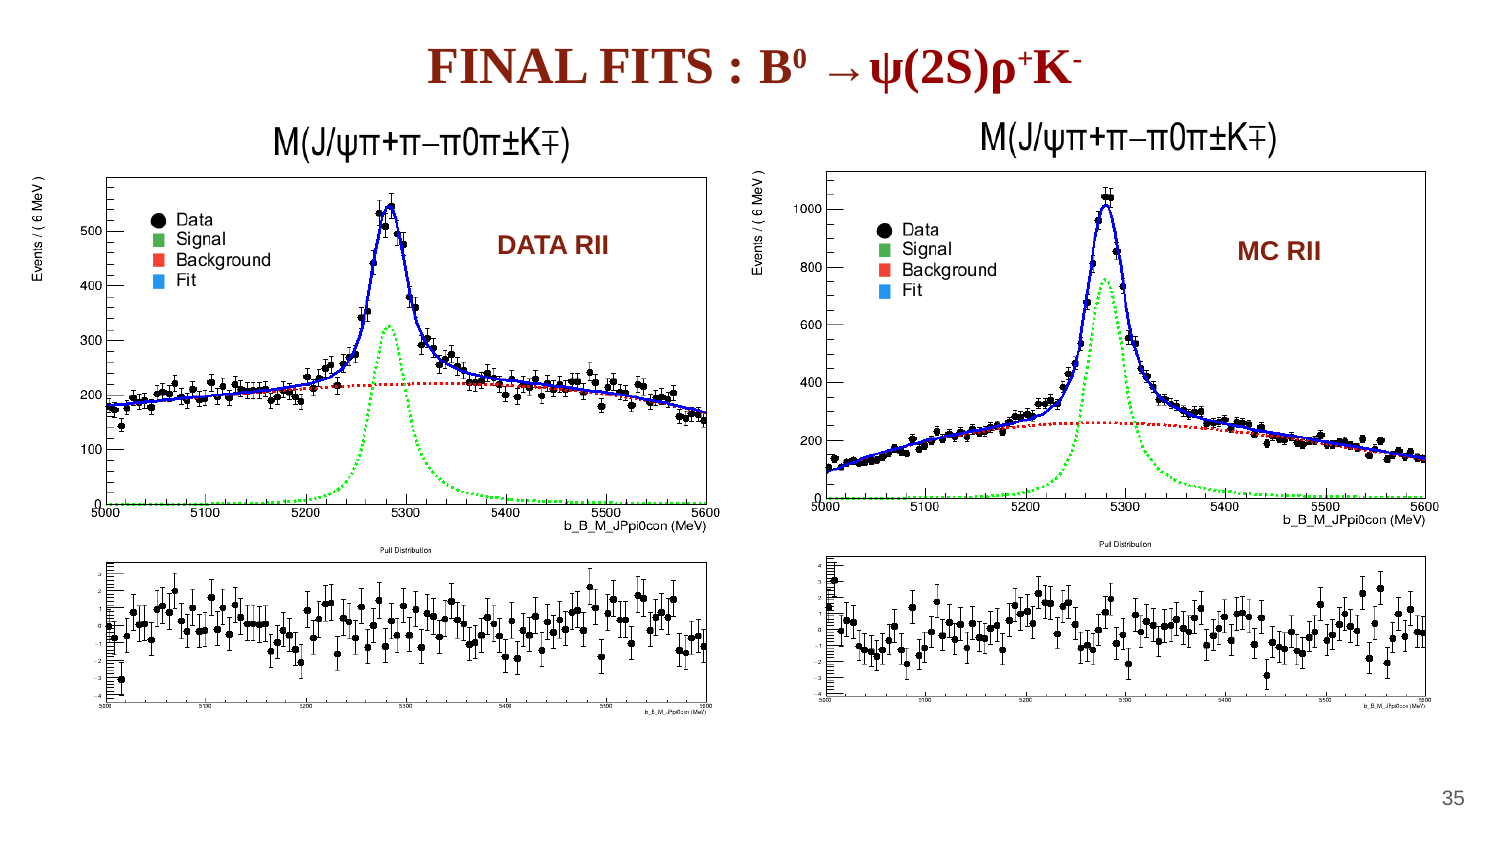

FINAL FITS : B0 →ψ(2S)ρ+K-
DATA RII
MC RII